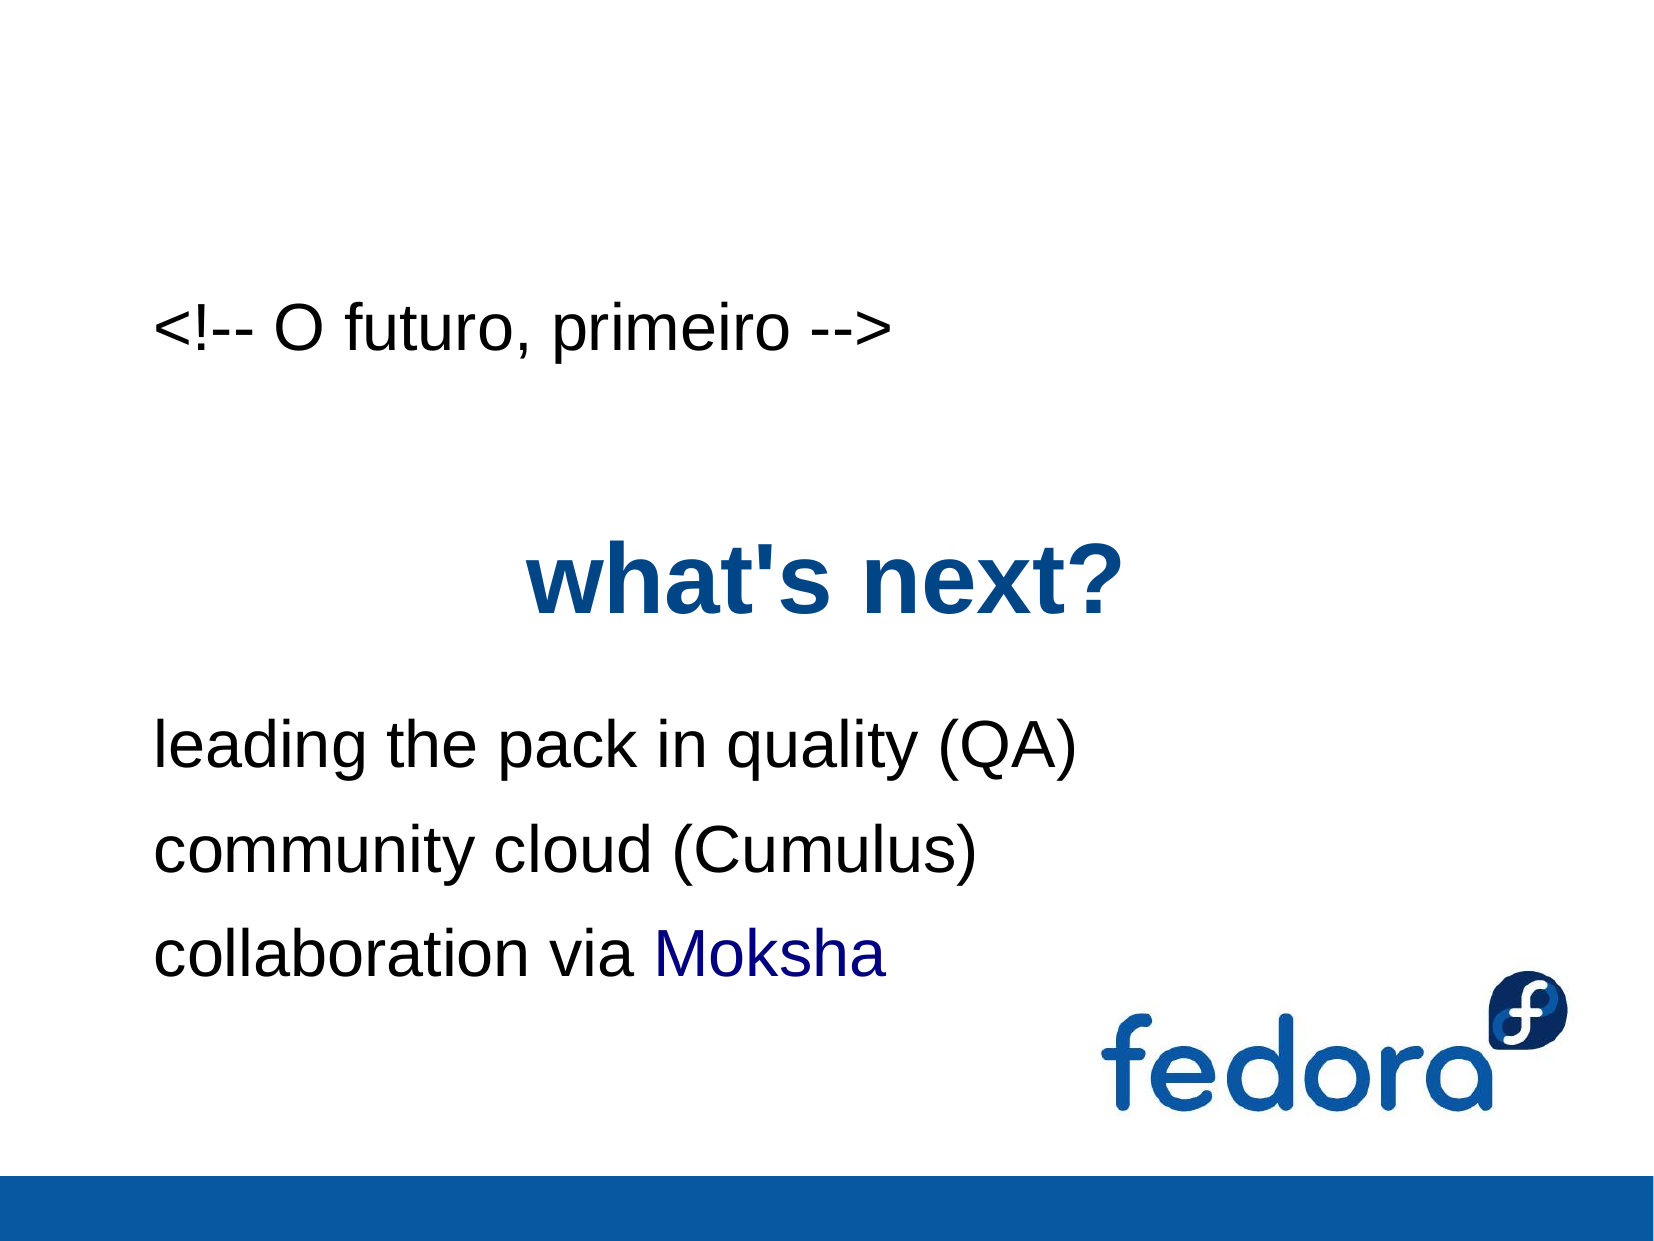

# what's next?
<!-- O futuro, primeiro -->
leading the pack in quality (QA)
community cloud (Cumulus)
collaboration via Moksha